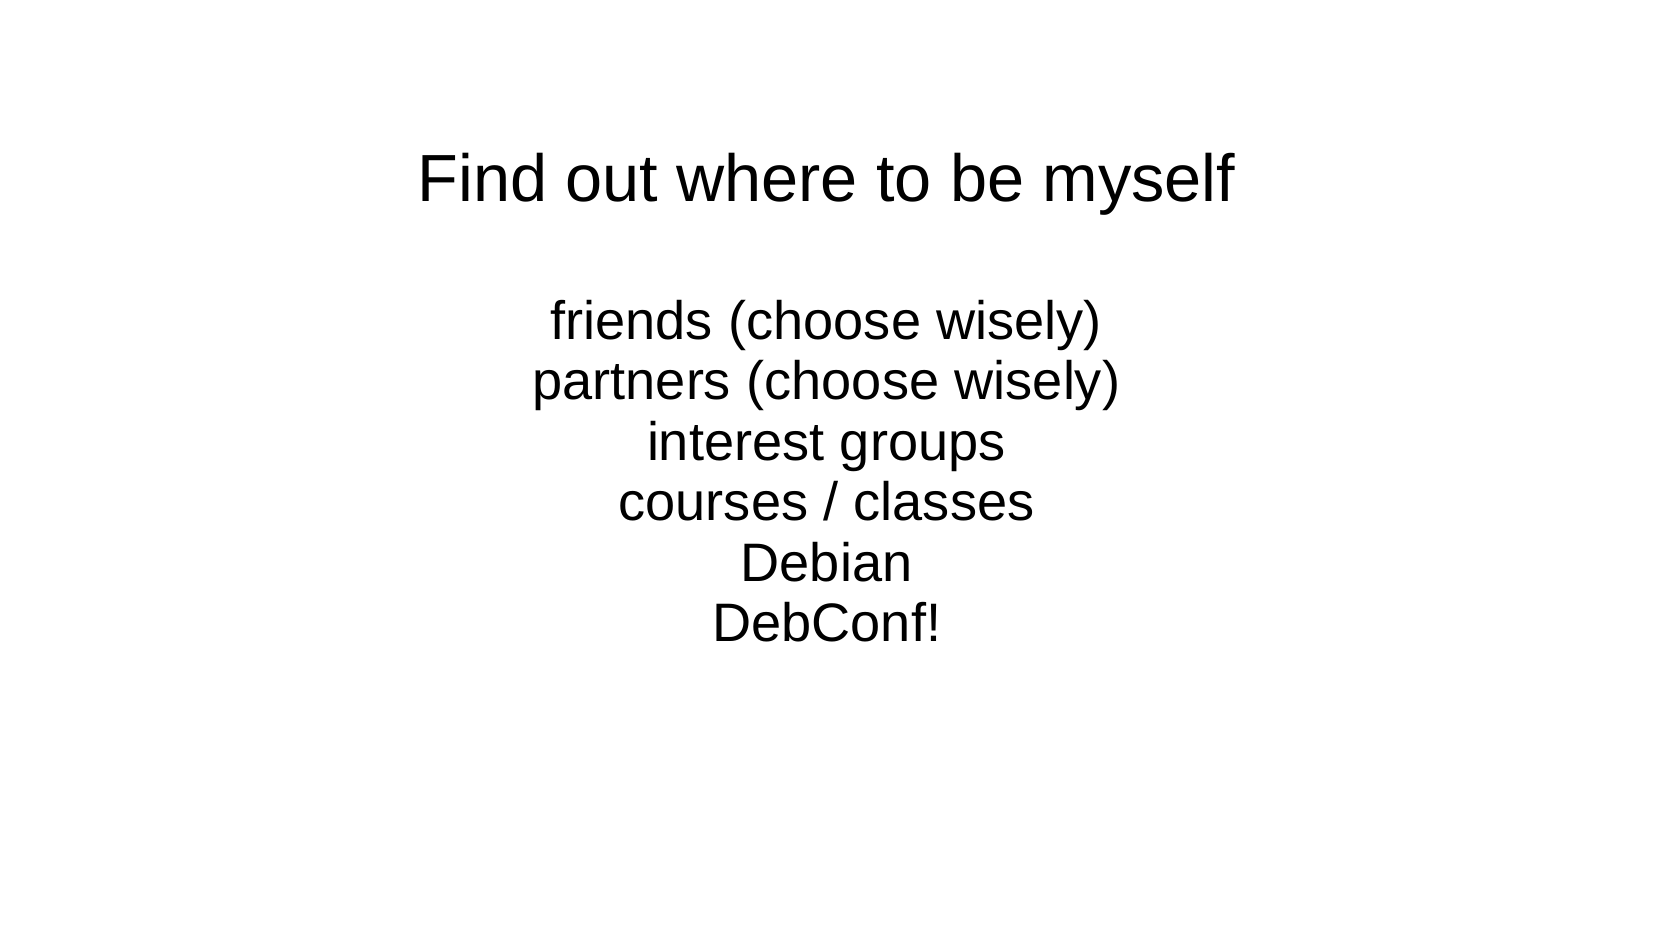

# Find out where to be myself
friends (choose wisely)
partners (choose wisely)
interest groups
courses / classes
Debian
DebConf!